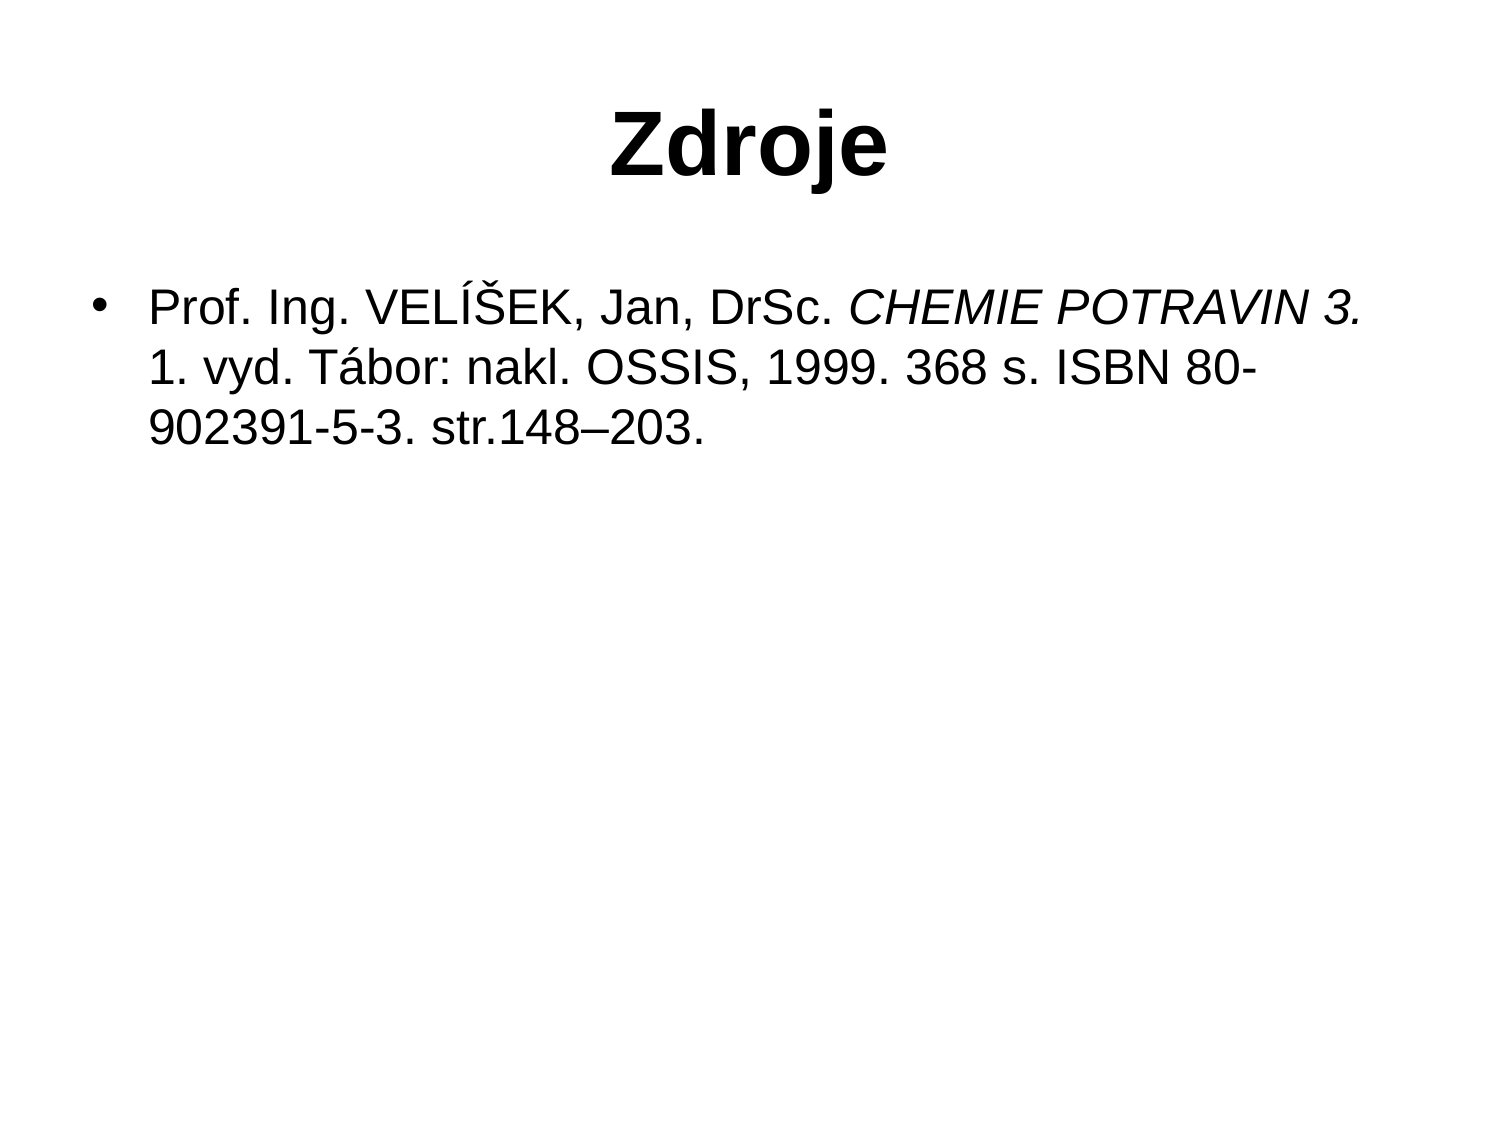

# Zdroje
Prof. Ing. VELÍŠEK, Jan, DrSc. CHEMIE POTRAVIN 3. 1. vyd. Tábor: nakl. OSSIS, 1999. 368 s. ISBN 80-902391-5-3. str.148–203.